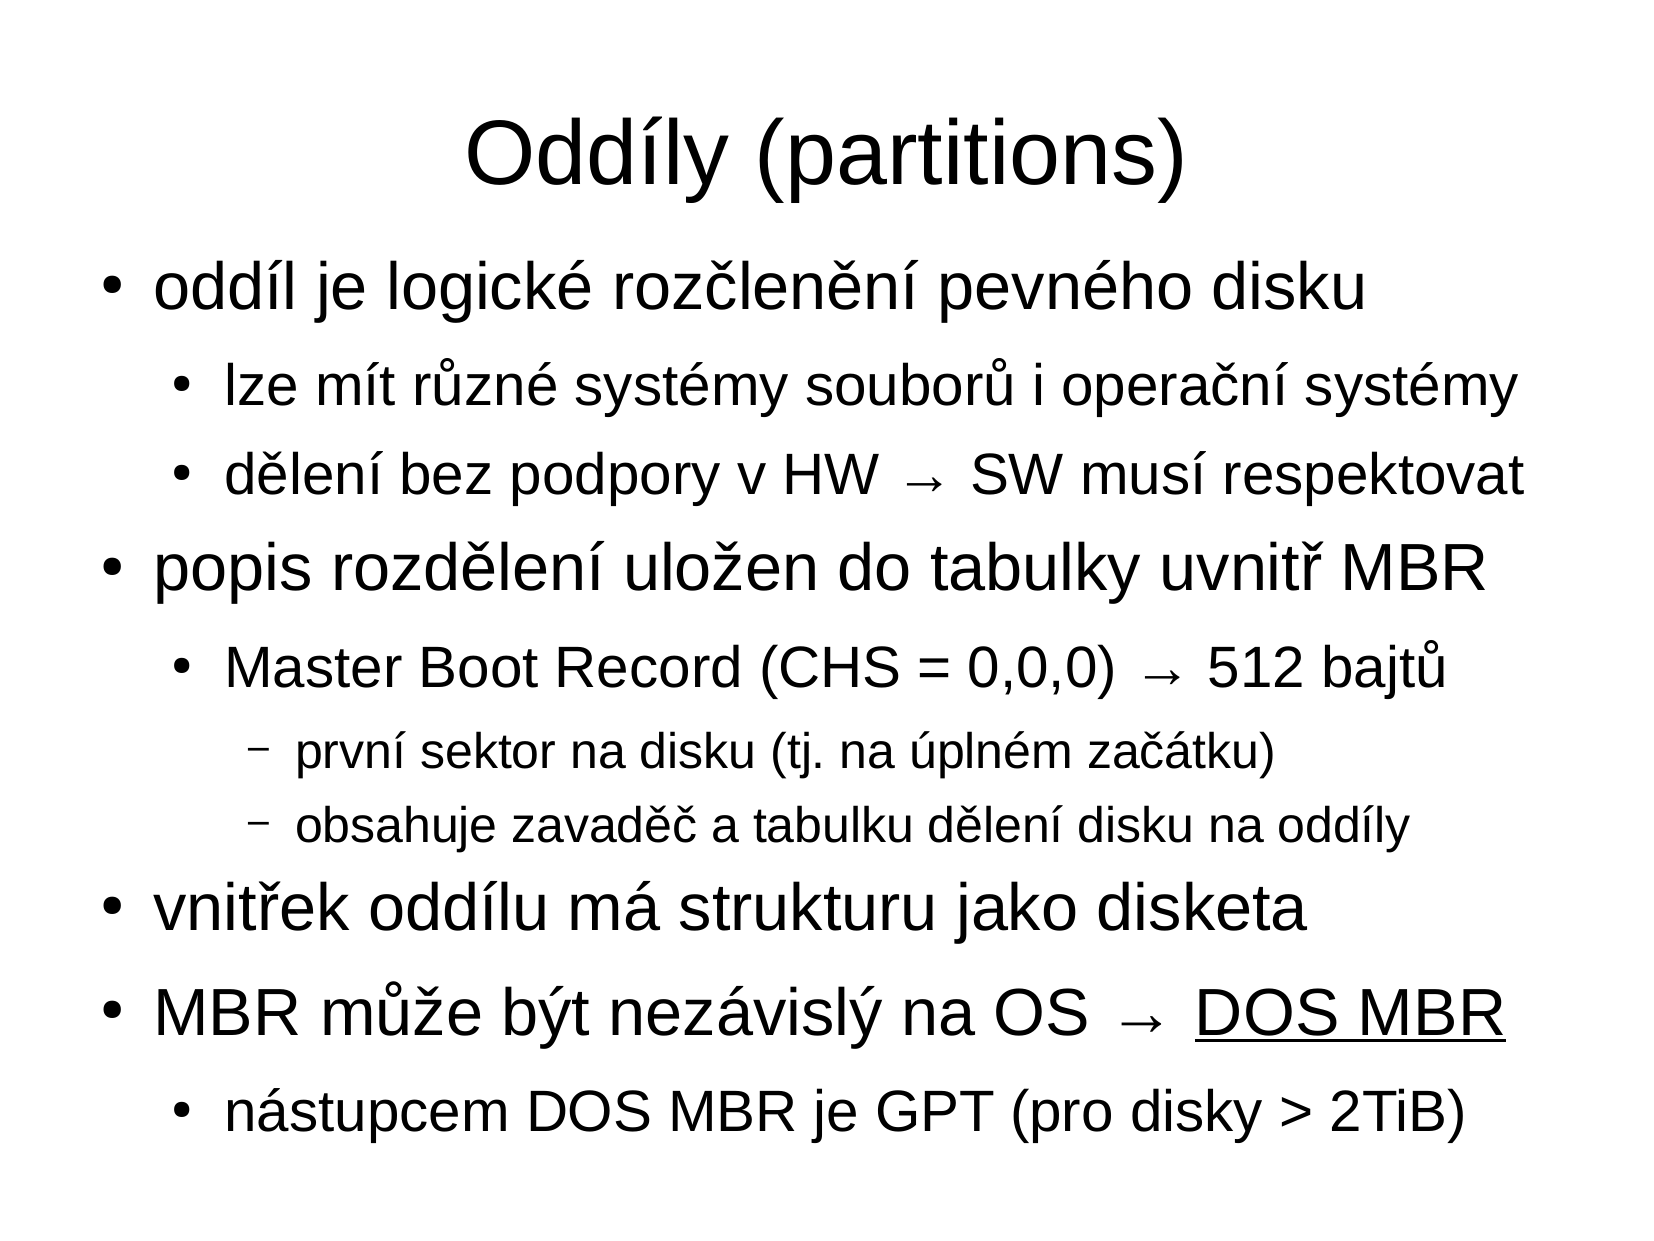

# Oddíly (partitions)
oddíl je logické rozčlenění pevného disku
lze mít různé systémy souborů i operační systémy
dělení bez podpory v HW → SW musí respektovat
popis rozdělení uložen do tabulky uvnitř MBR
Master Boot Record (CHS = 0,0,0) → 512 bajtů
první sektor na disku (tj. na úplném začátku)
obsahuje zavaděč a tabulku dělení disku na oddíly
vnitřek oddílu má strukturu jako disketa
MBR může být nezávislý na OS → DOS MBR
nástupcem DOS MBR je GPT (pro disky > 2TiB)